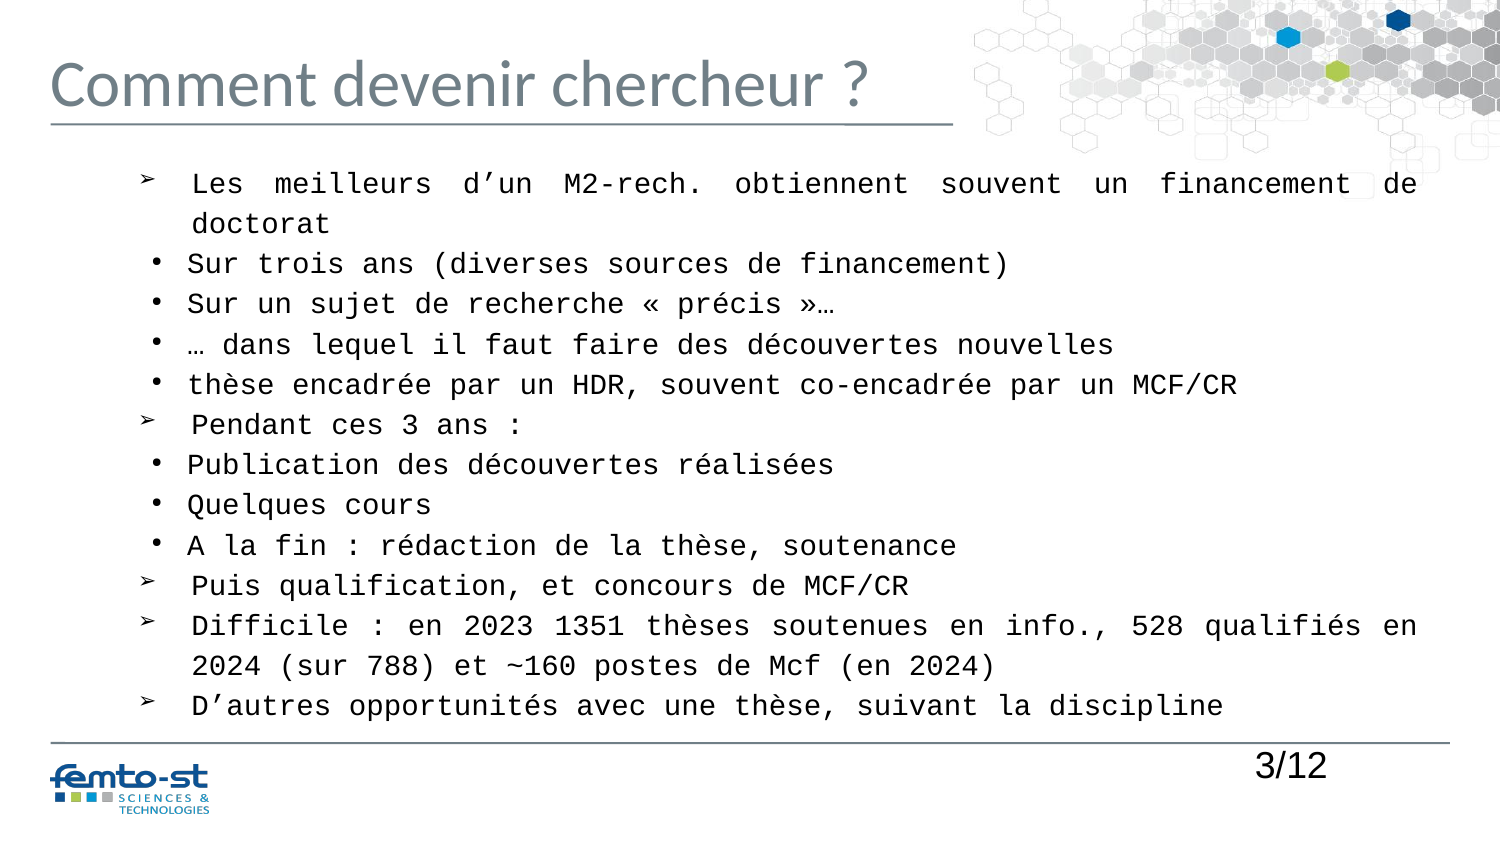

Comment devenir chercheur ?
Les meilleurs d’un M2-rech. obtiennent souvent un financement de doctorat
Sur trois ans (diverses sources de financement)
Sur un sujet de recherche « précis »…
… dans lequel il faut faire des découvertes nouvelles
thèse encadrée par un HDR, souvent co-encadrée par un MCF/CR
Pendant ces 3 ans :
Publication des découvertes réalisées
Quelques cours
A la fin : rédaction de la thèse, soutenance
Puis qualification, et concours de MCF/CR
Difficile : en 2023 1351 thèses soutenues en info., 528 qualifiés en 2024 (sur 788) et ~160 postes de Mcf (en 2024)
D’autres opportunités avec une thèse, suivant la discipline